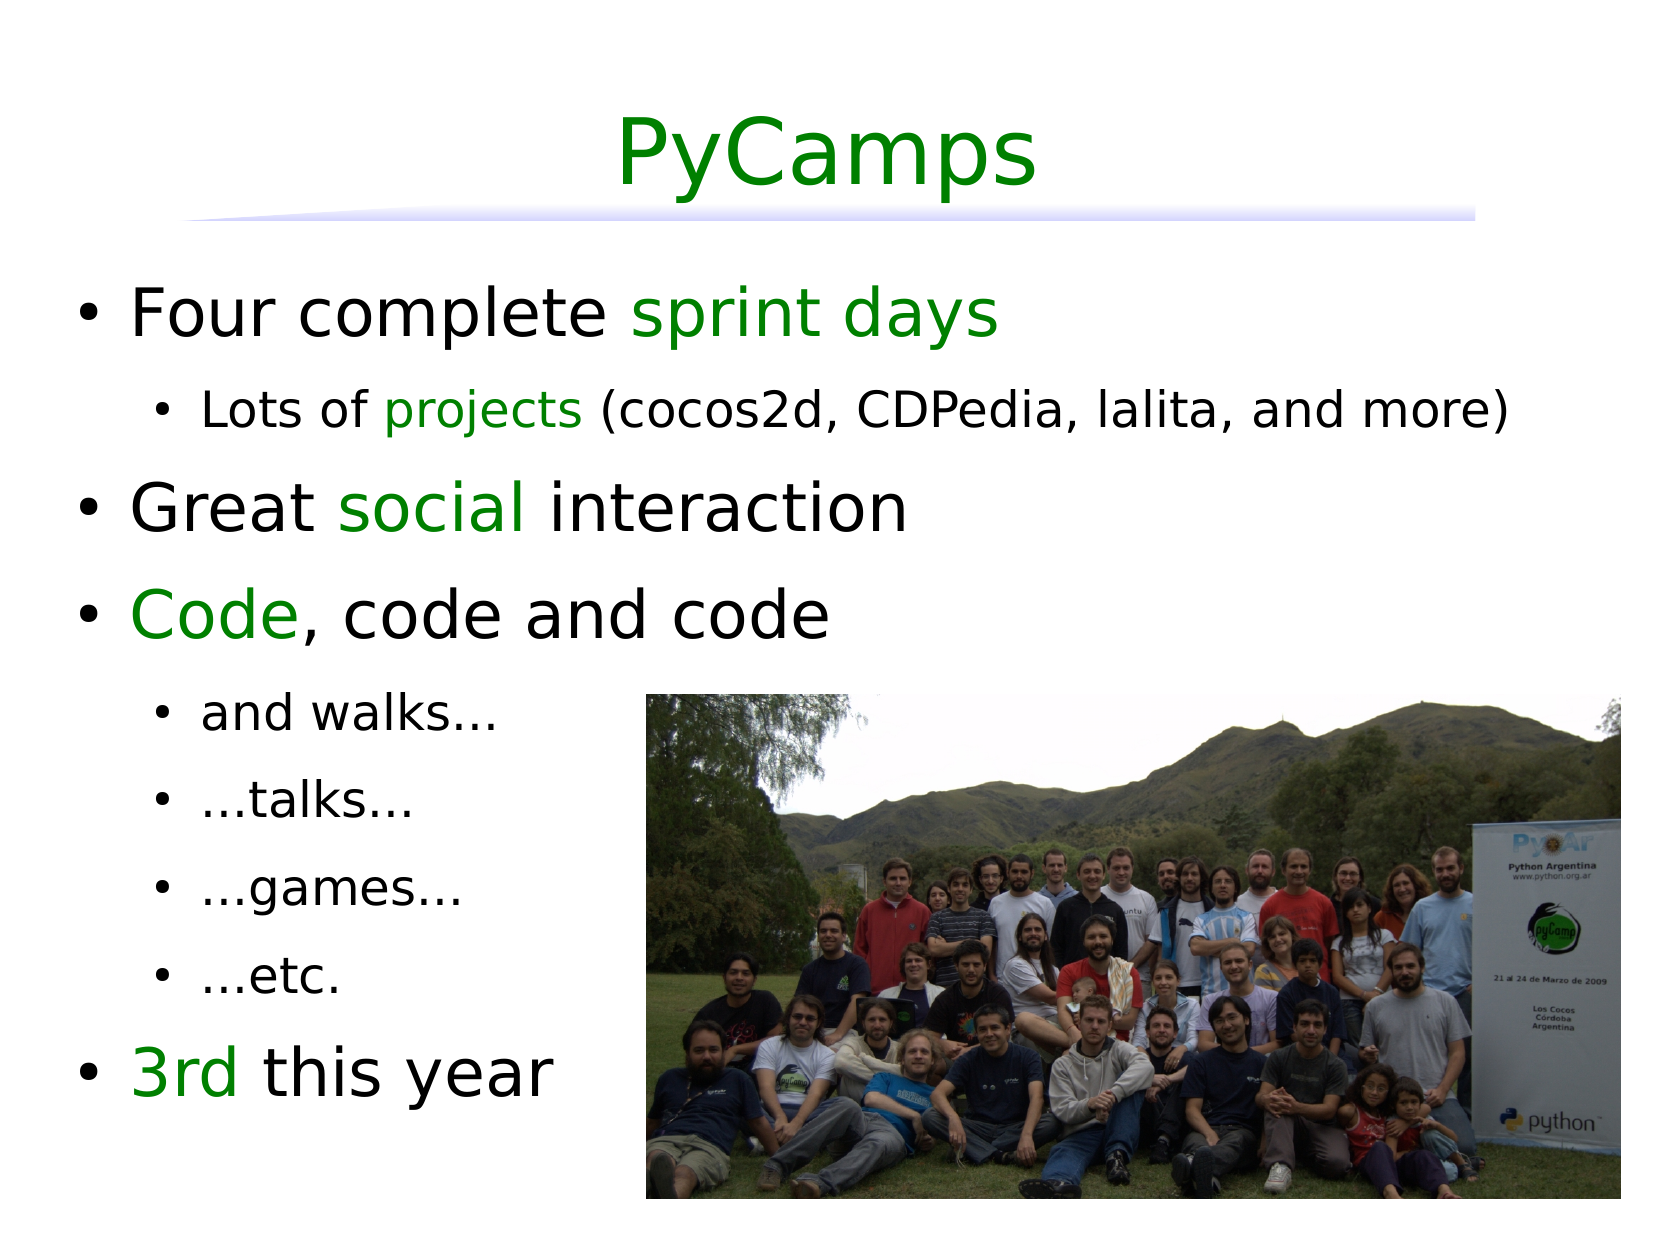

# PyCamps
Four complete sprint days
Lots of projects (cocos2d, CDPedia, lalita, and more)
Great social interaction
Code, code and code
and walks...
...talks...
...games...
...etc.
3rd this year